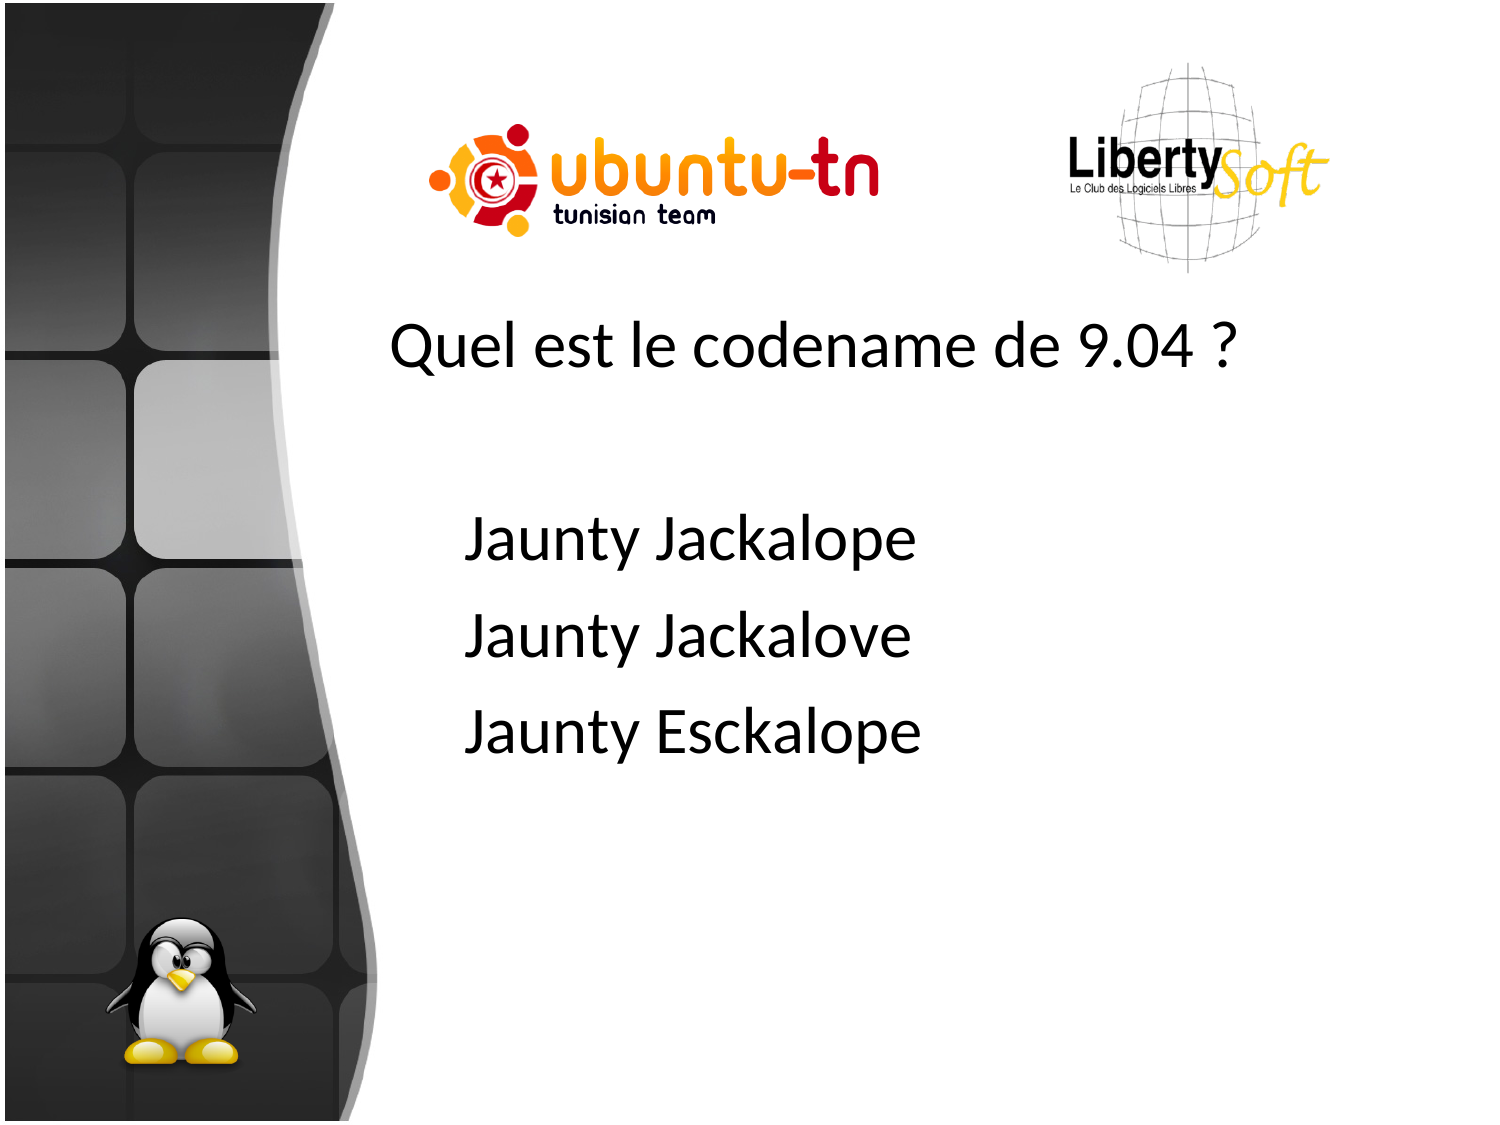

#
Quel est le codename de 9.04 ?
Jaunty Jackalope
Jaunty Jackalove
Jaunty Esckalope